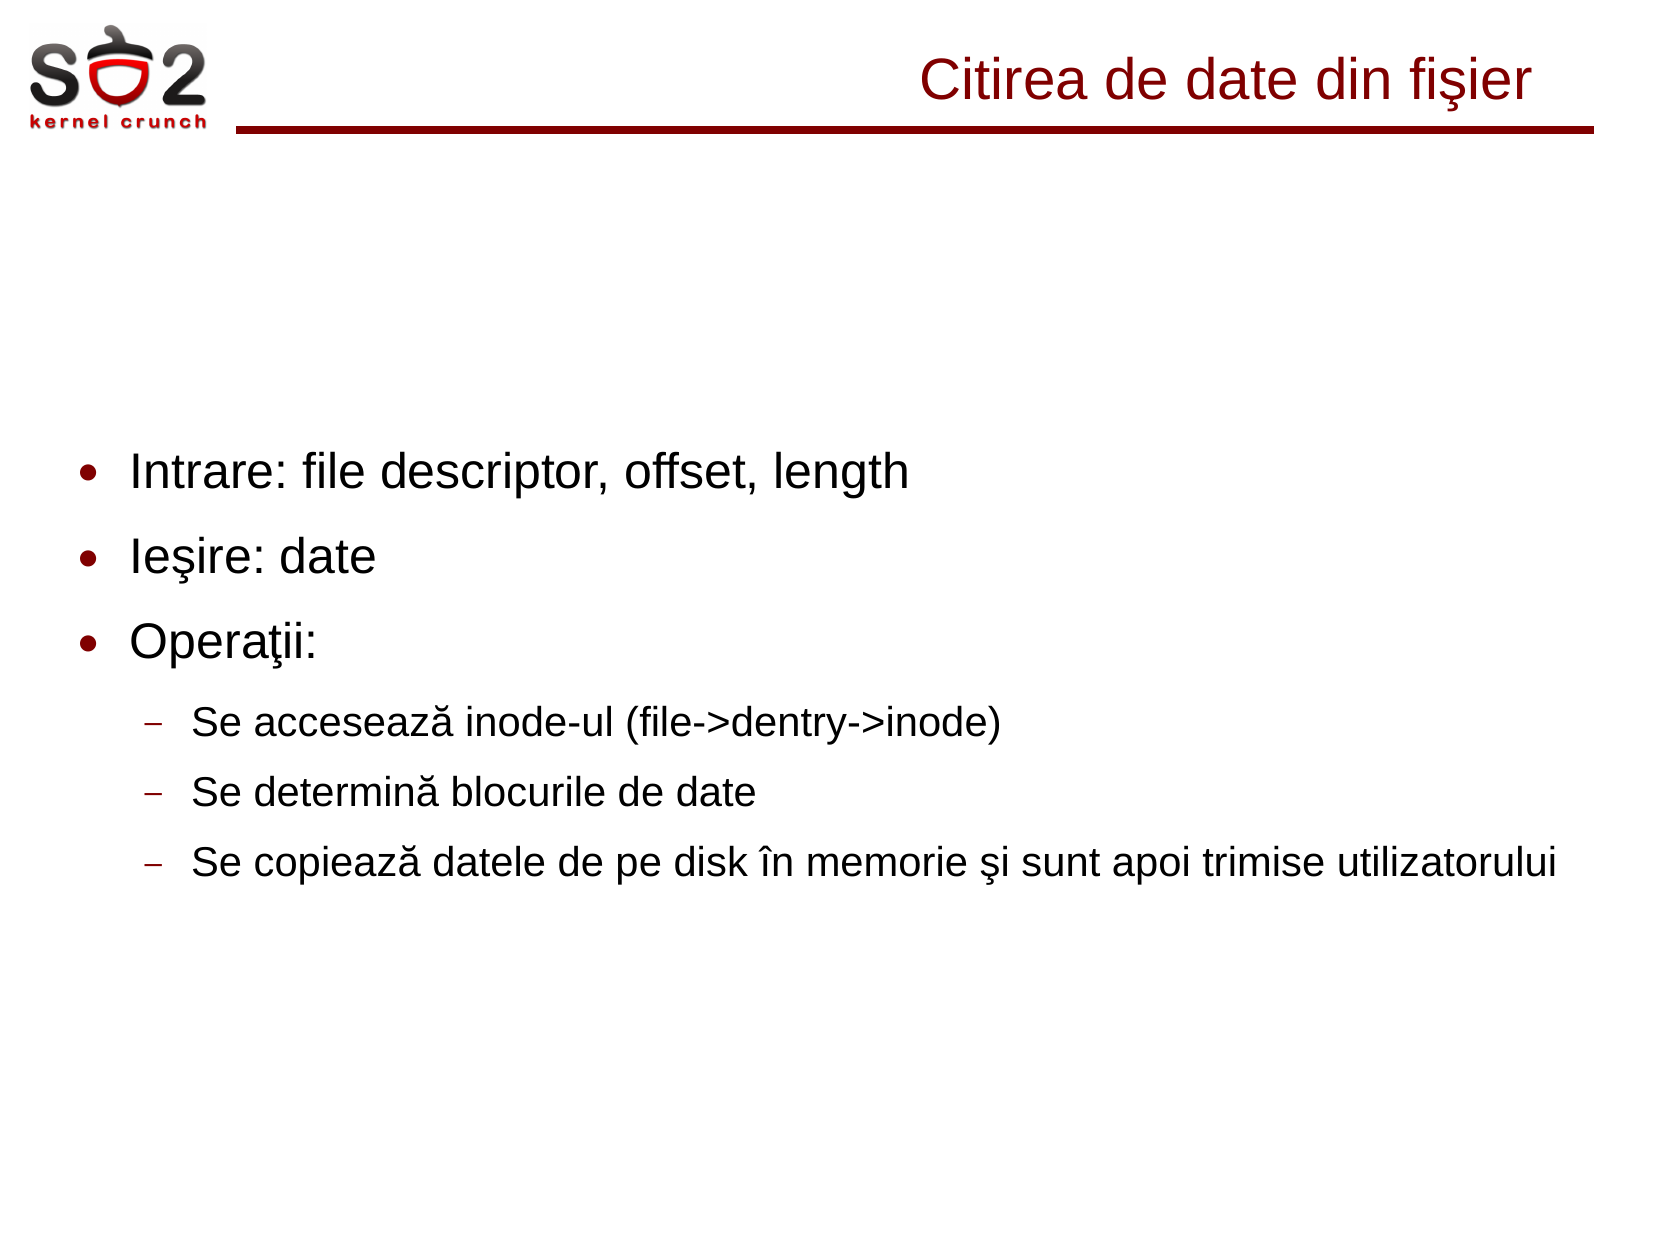

# Citirea de date din fişier
Intrare: file descriptor, offset, length
Ieşire: date
Operaţii:
Se accesează inode-ul (file->dentry->inode)
Se determină blocurile de date
Se copiează datele de pe disk în memorie şi sunt apoi trimise utilizatorului